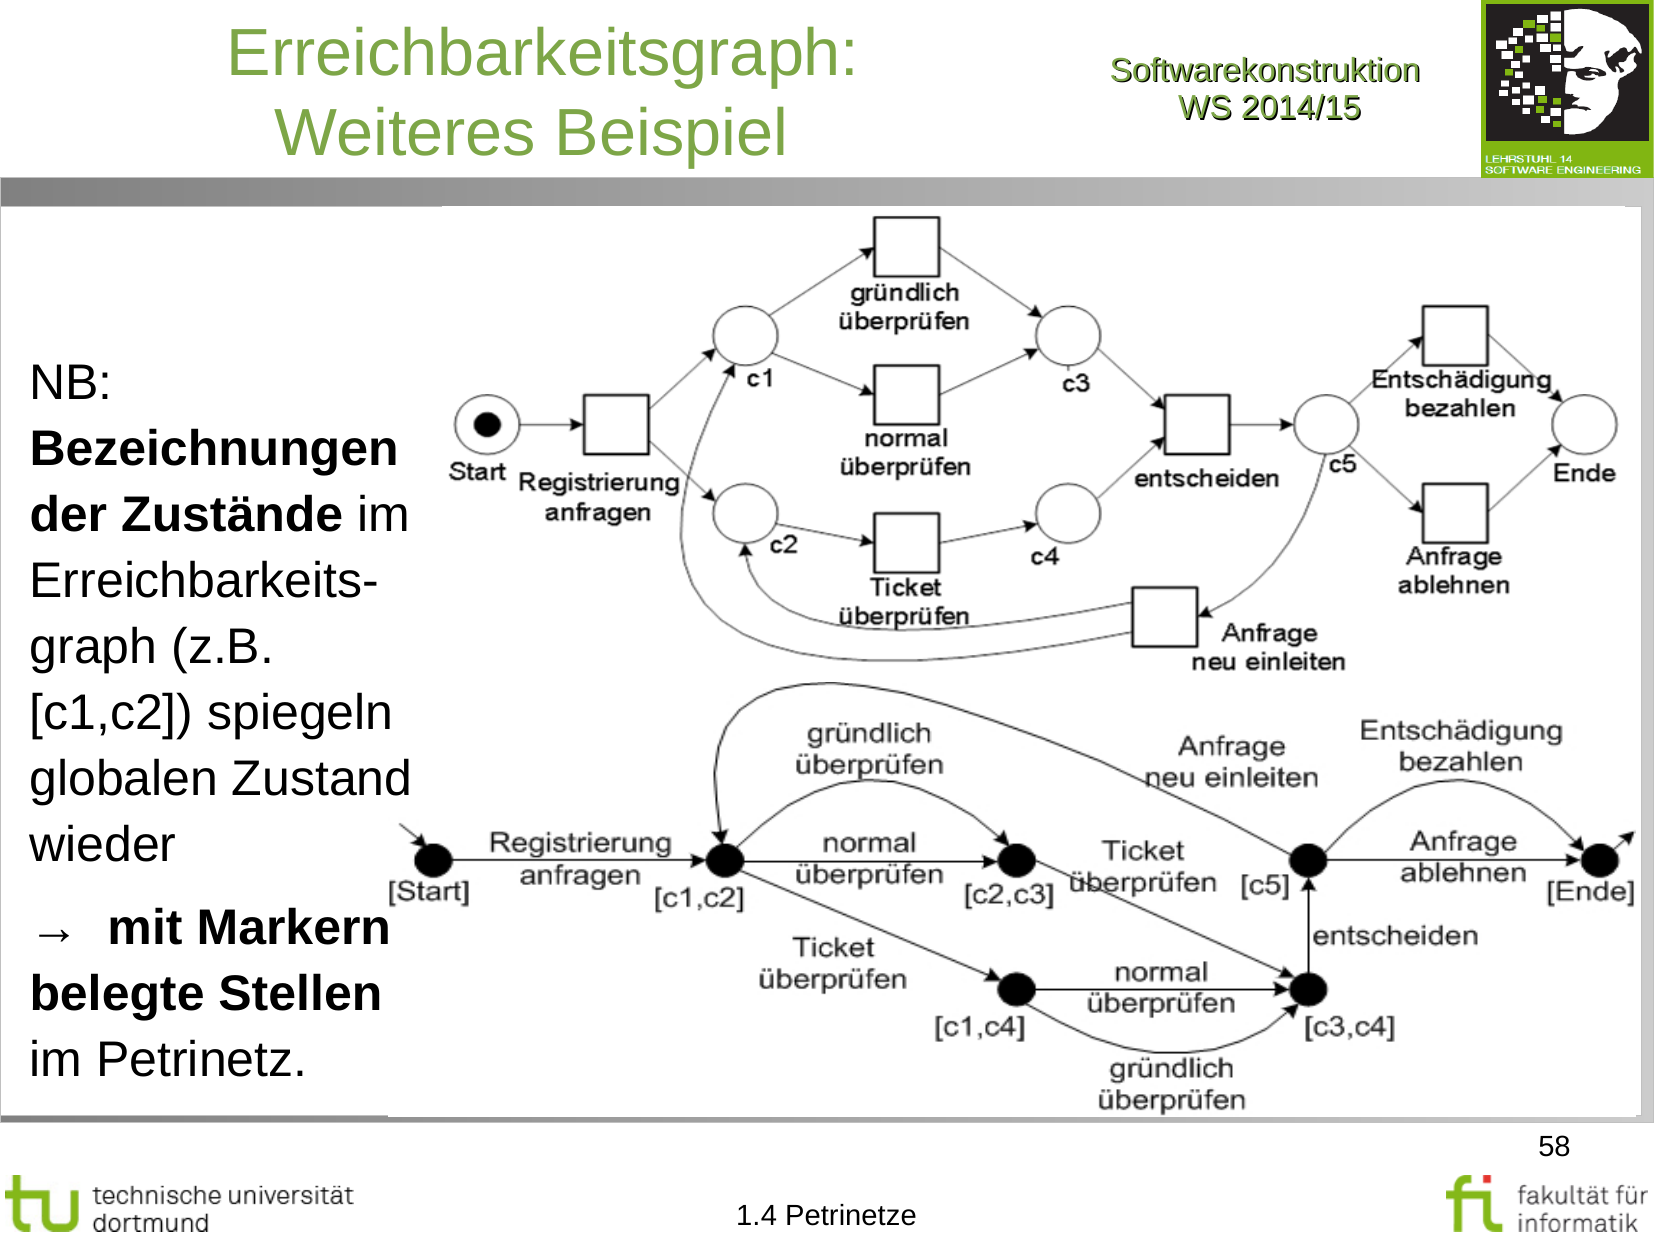

# Erreichbarkeitsgraph: Weiteres Beispiel
NB: Bezeichnungen der Zustände im Erreichbarkeits- graph (z.B. [c1,c2]) spiegeln globalen Zustand wieder
→ mit Markern
belegte Stellen 	im Petrinetz.
58
1.4 Petrinetze